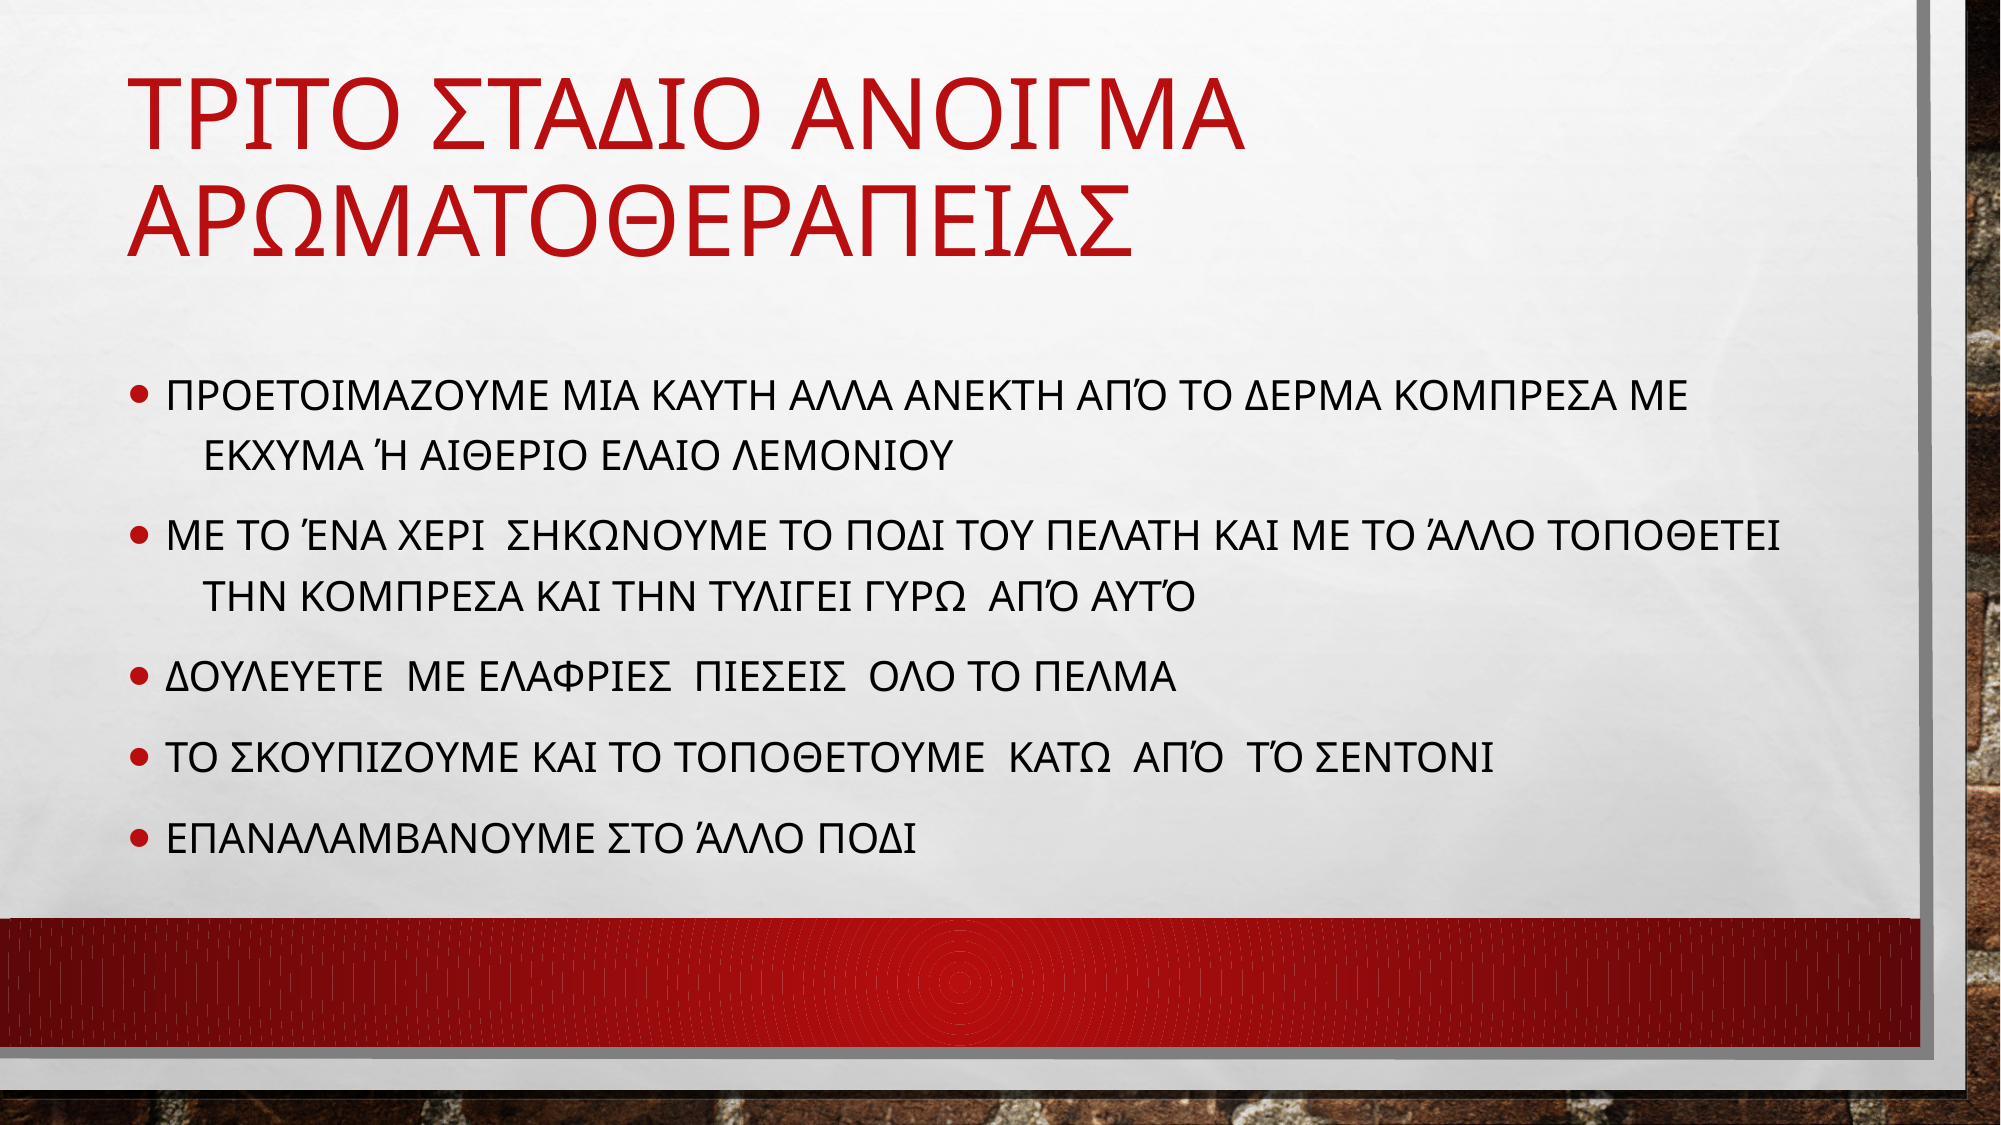

# Τριτο σταδιο ανοιγμα αρωματοθεραπειασ
Προετοιμαζουμε μια καυτη αλλα ανεκτη από το δερμα κομπρεσα με εκχυμα ή αιθεριο ελαιο λεμονιου
Με το ένα χερι σηκωνουμε το ποδι του πελατη και με το άλλο τοποθετει την κομπρεσα και την τυλιγει γυρω από αυτό
Δουλευετε με ελαφριες πιεσεισ ολο το πελμα
Το σκουπιζουμε και το τοποθετουμε κατω από τό σεντονι
Επαναλαμβανουμε στο άλλο ποδι